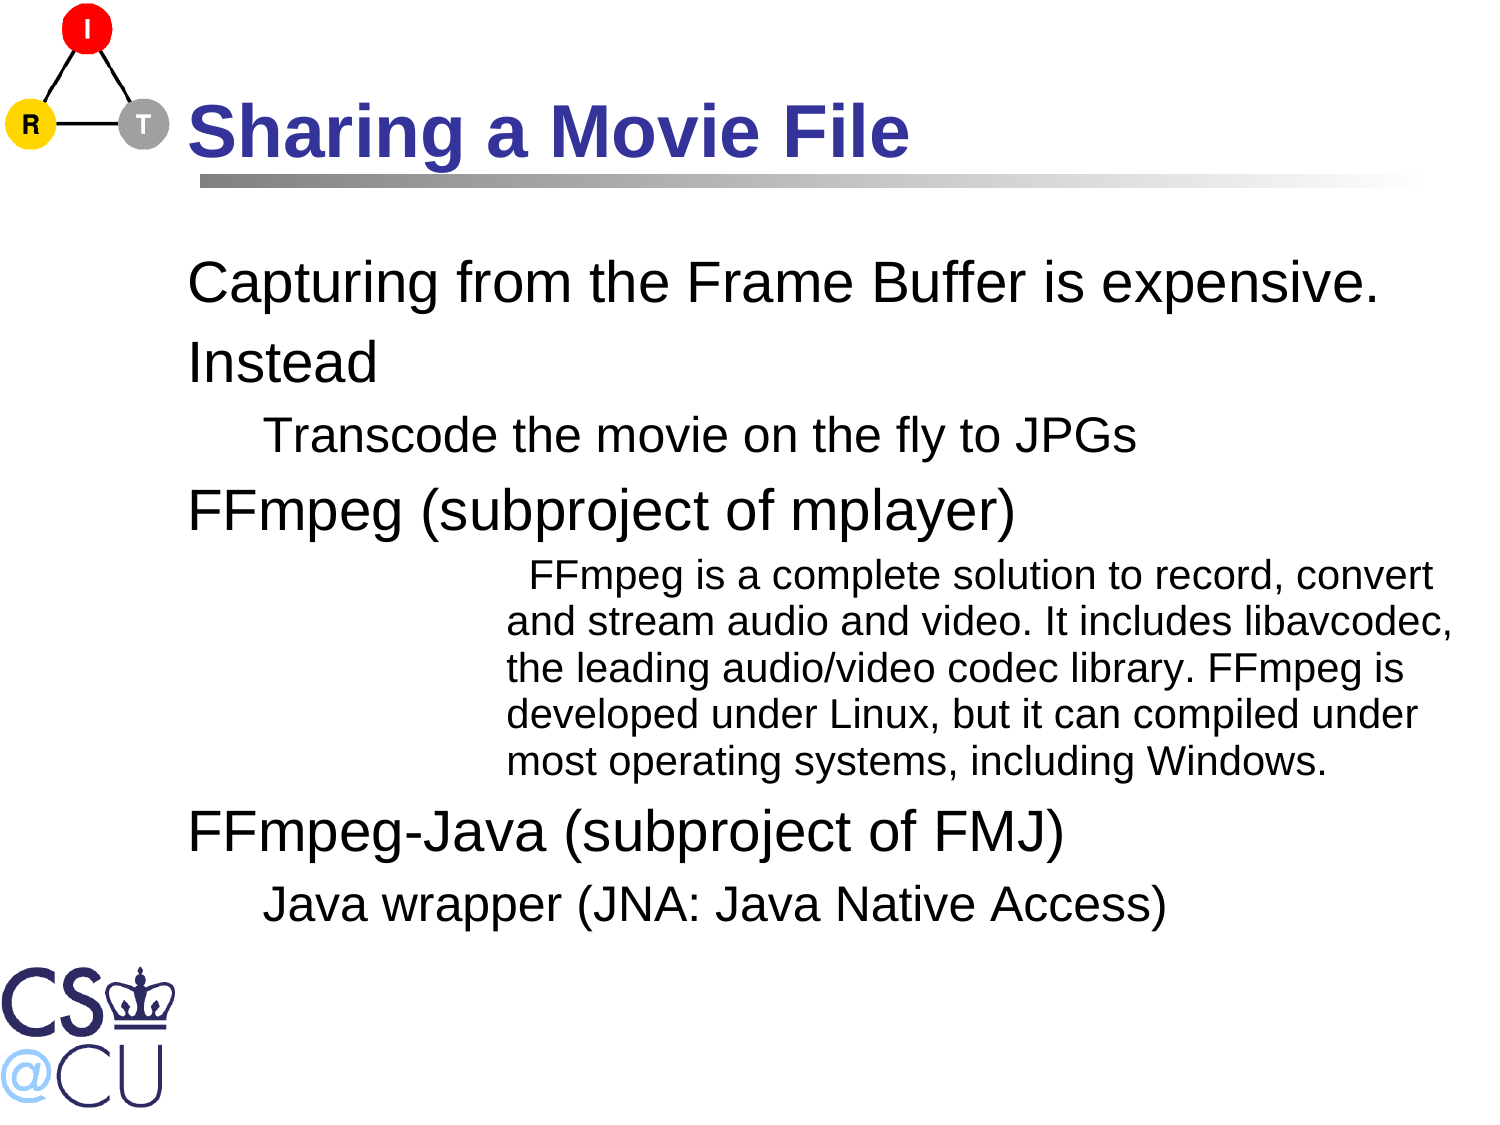

# Sharing a Movie File
Capturing from the Frame Buffer is expensive.
Instead
Transcode the movie on the fly to JPGs
FFmpeg (subproject of mplayer)
 FFmpeg is a complete solution to record, convert and stream audio and video. It includes libavcodec, the leading audio/video codec library. FFmpeg is developed under Linux, but it can compiled under most operating systems, including Windows.
FFmpeg-Java (subproject of FMJ)
Java wrapper (JNA: Java Native Access)